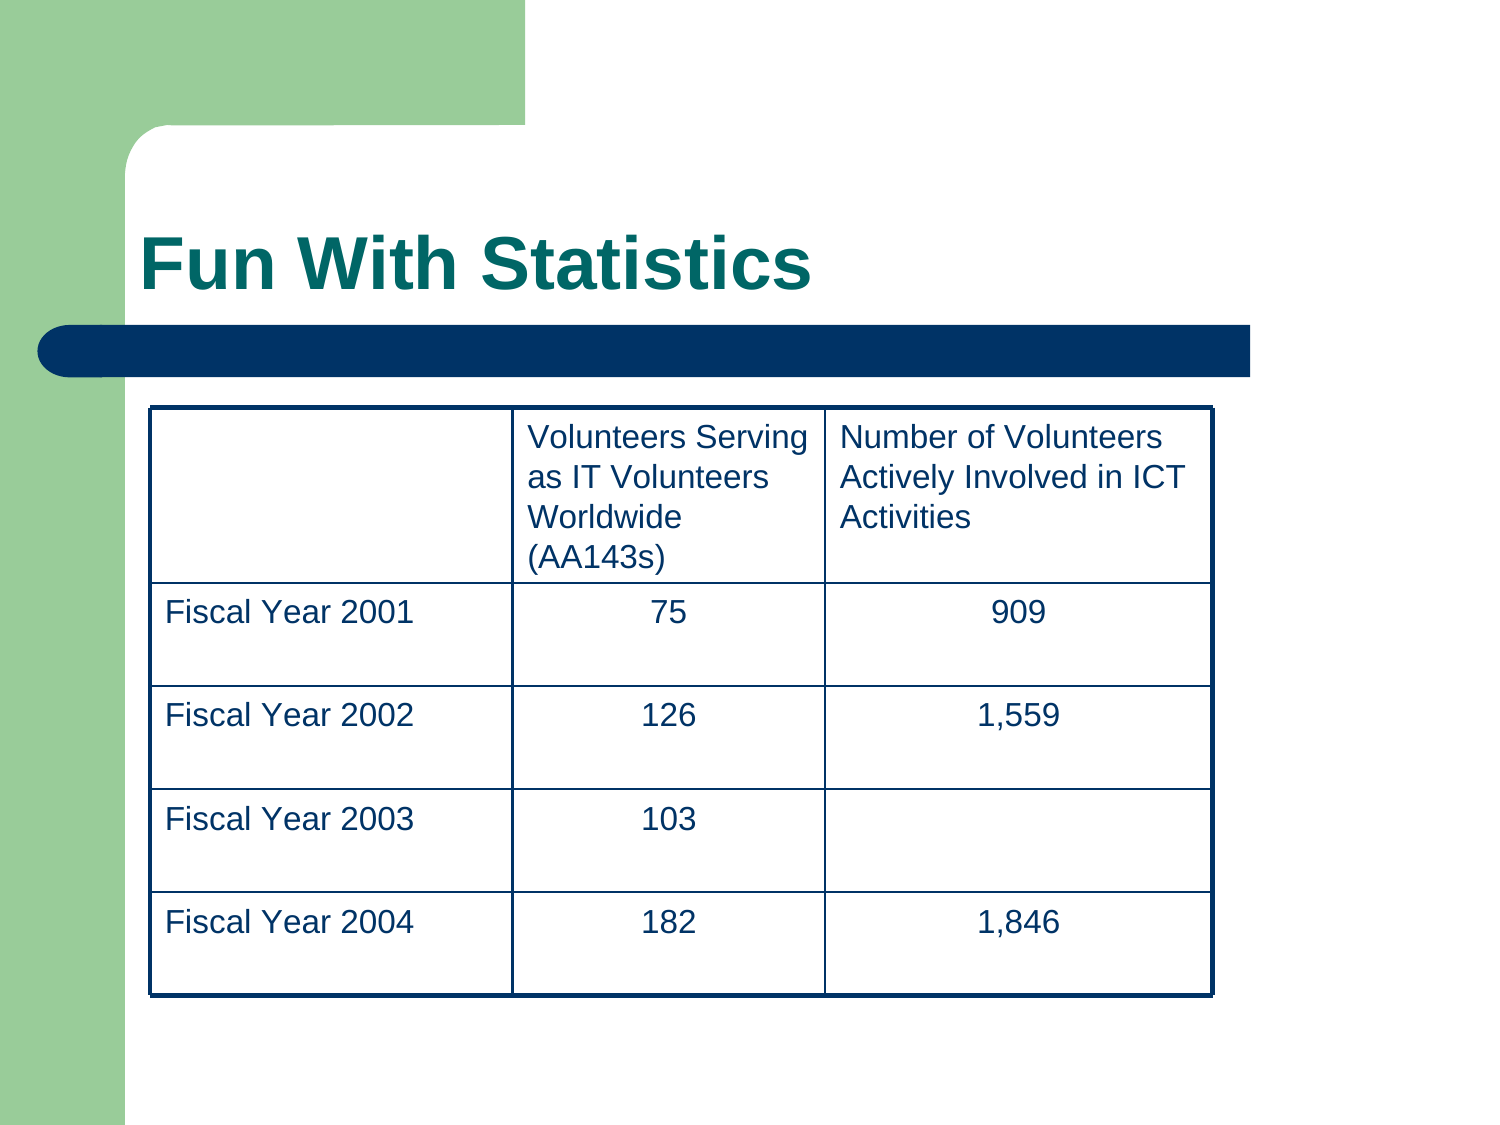

# Fun With Statistics
Volunteers Serving as IT Volunteers Worldwide (AA143s)
Number of Volunteers Actively Involved in ICT Activities
Fiscal Year 2001
75
909
Fiscal Year 2002
126
1,559
Fiscal Year 2003
103
Fiscal Year 2004
182
1,846